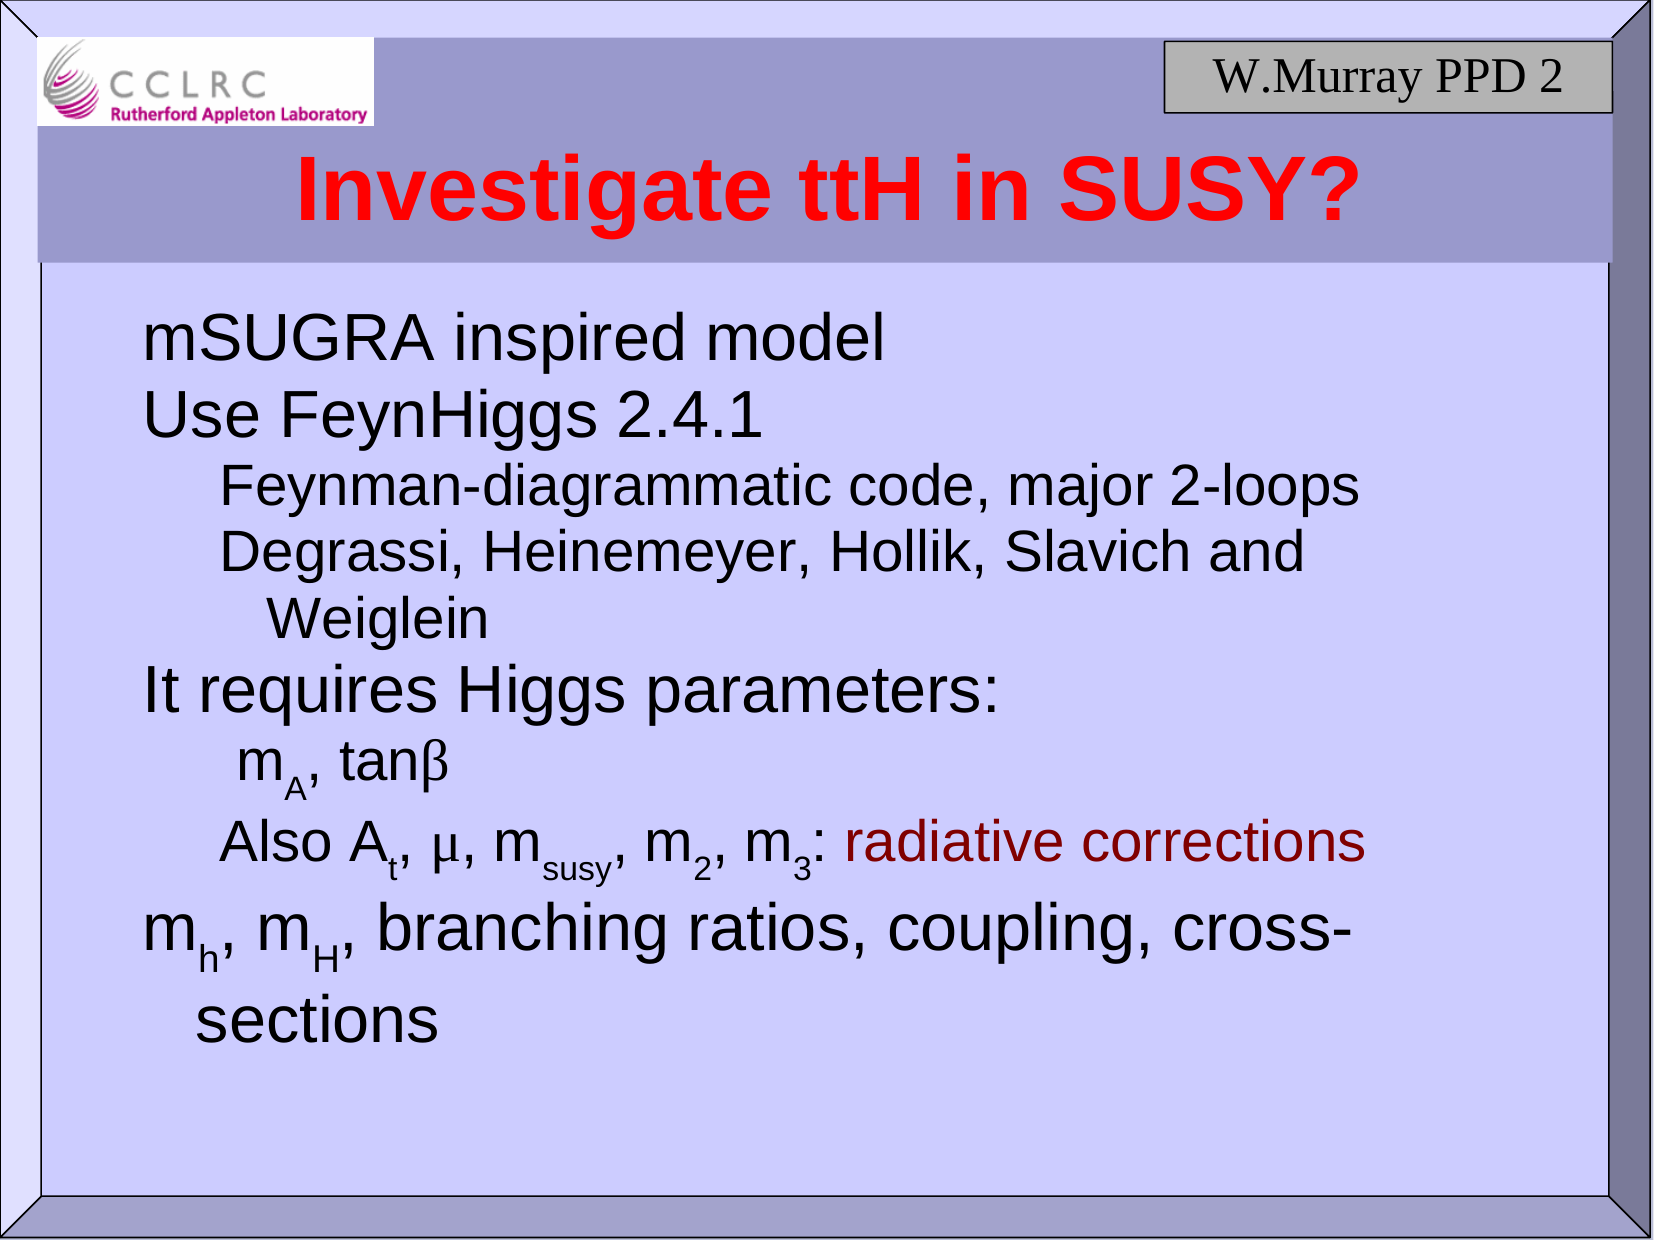

# Investigate ttH in SUSY?
mSUGRA inspired model
Use FeynHiggs 2.4.1
Feynman-diagrammatic code, major 2-loops
Degrassi, Heinemeyer, Hollik, Slavich and Weiglein
It requires Higgs parameters:
 mA, tanβ
Also At, μ, msusy, m2, m3: radiative corrections
mh, mH, branching ratios, coupling, cross-sections